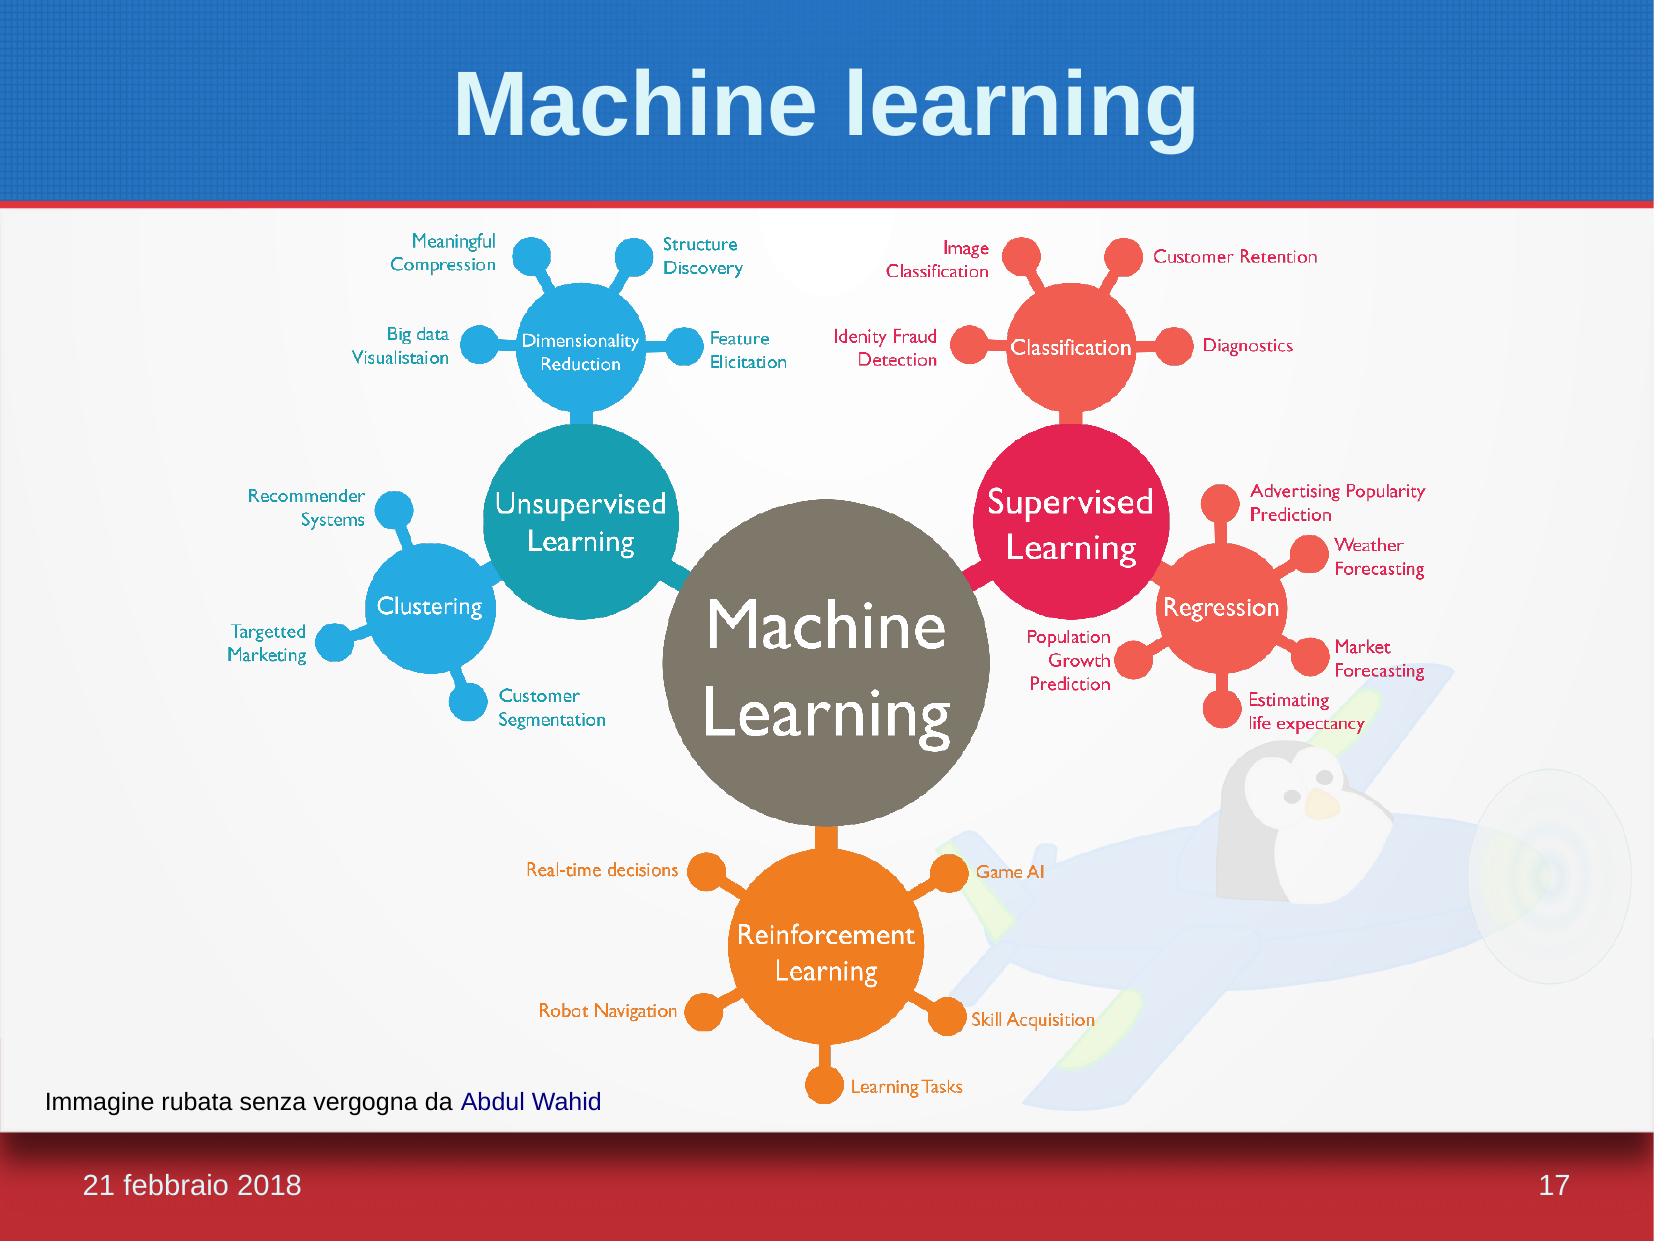

# Machine learning
Immagine rubata senza vergogna da Abdul Wahid
21 febbraio 2018
17